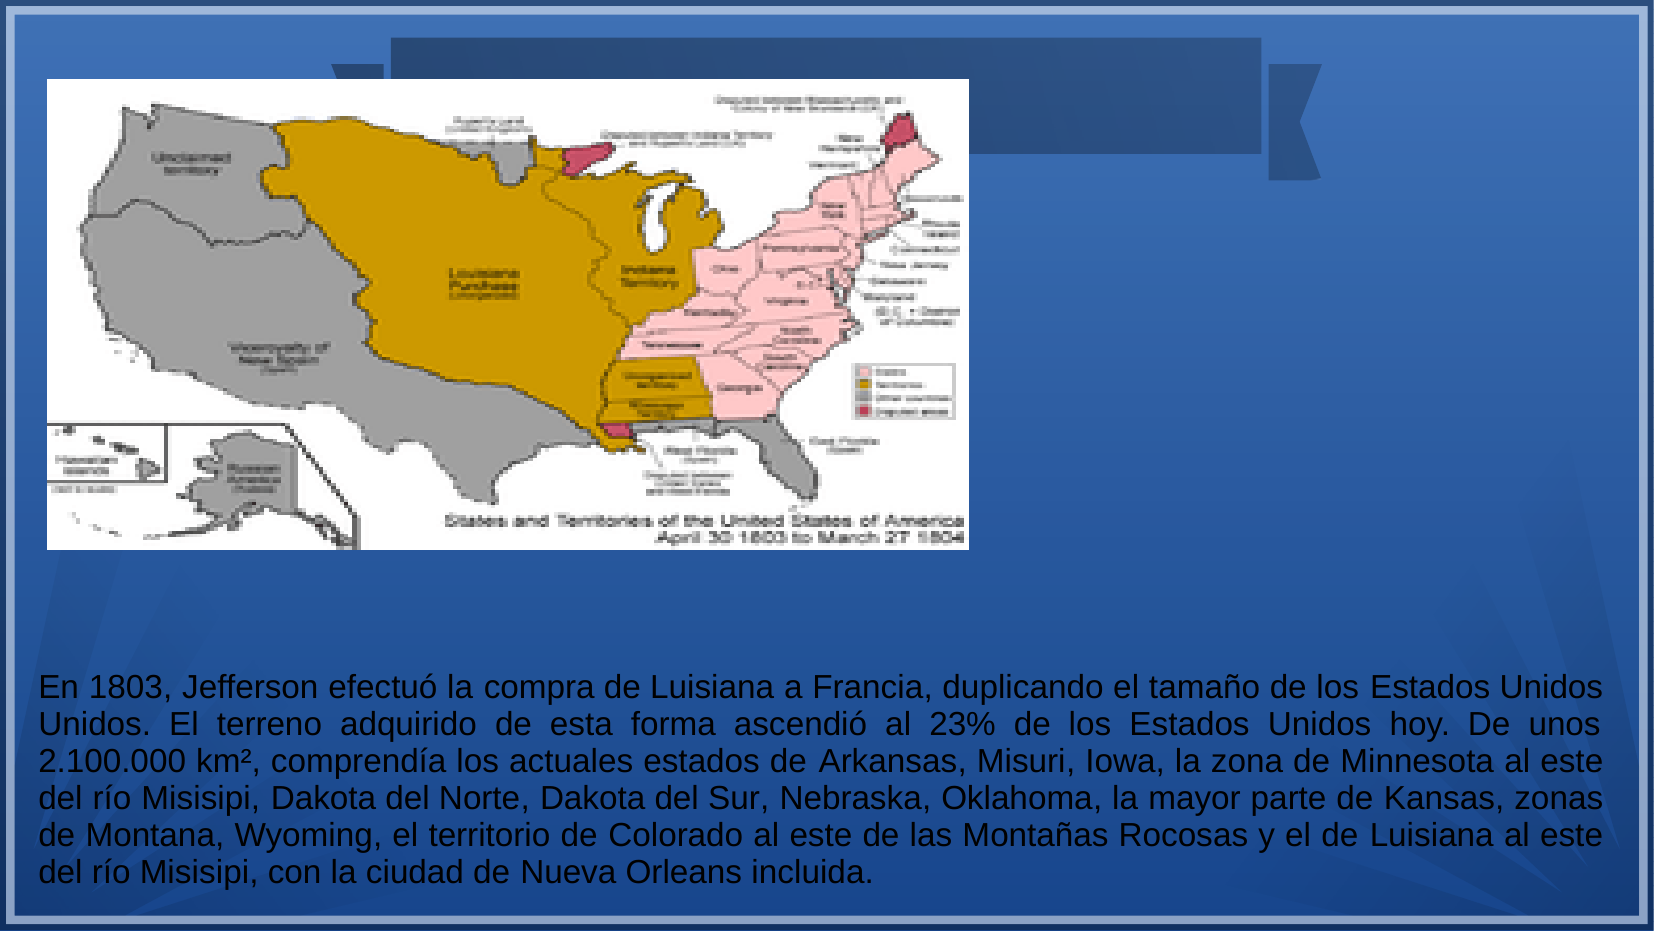

#
En 1803, Jefferson efectuó la compra de Luisiana a Francia, duplicando el tamaño de los Estados UnidosUnidos. El terreno adquirido de esta forma ascendió al 23% de los Estados Unidos hoy. De unos 2.100.000 km², comprendía los actuales estados de Arkansas, Misuri, Iowa, la zona de Minnesota al este del río Misisipi, Dakota del Norte, Dakota del Sur, Nebraska, Oklahoma, la mayor parte de Kansas, zonas de Montana, Wyoming, el territorio de Colorado al este de las Montañas Rocosas y el de Luisiana al este del río Misisipi, con la ciudad de Nueva Orleans incluida.